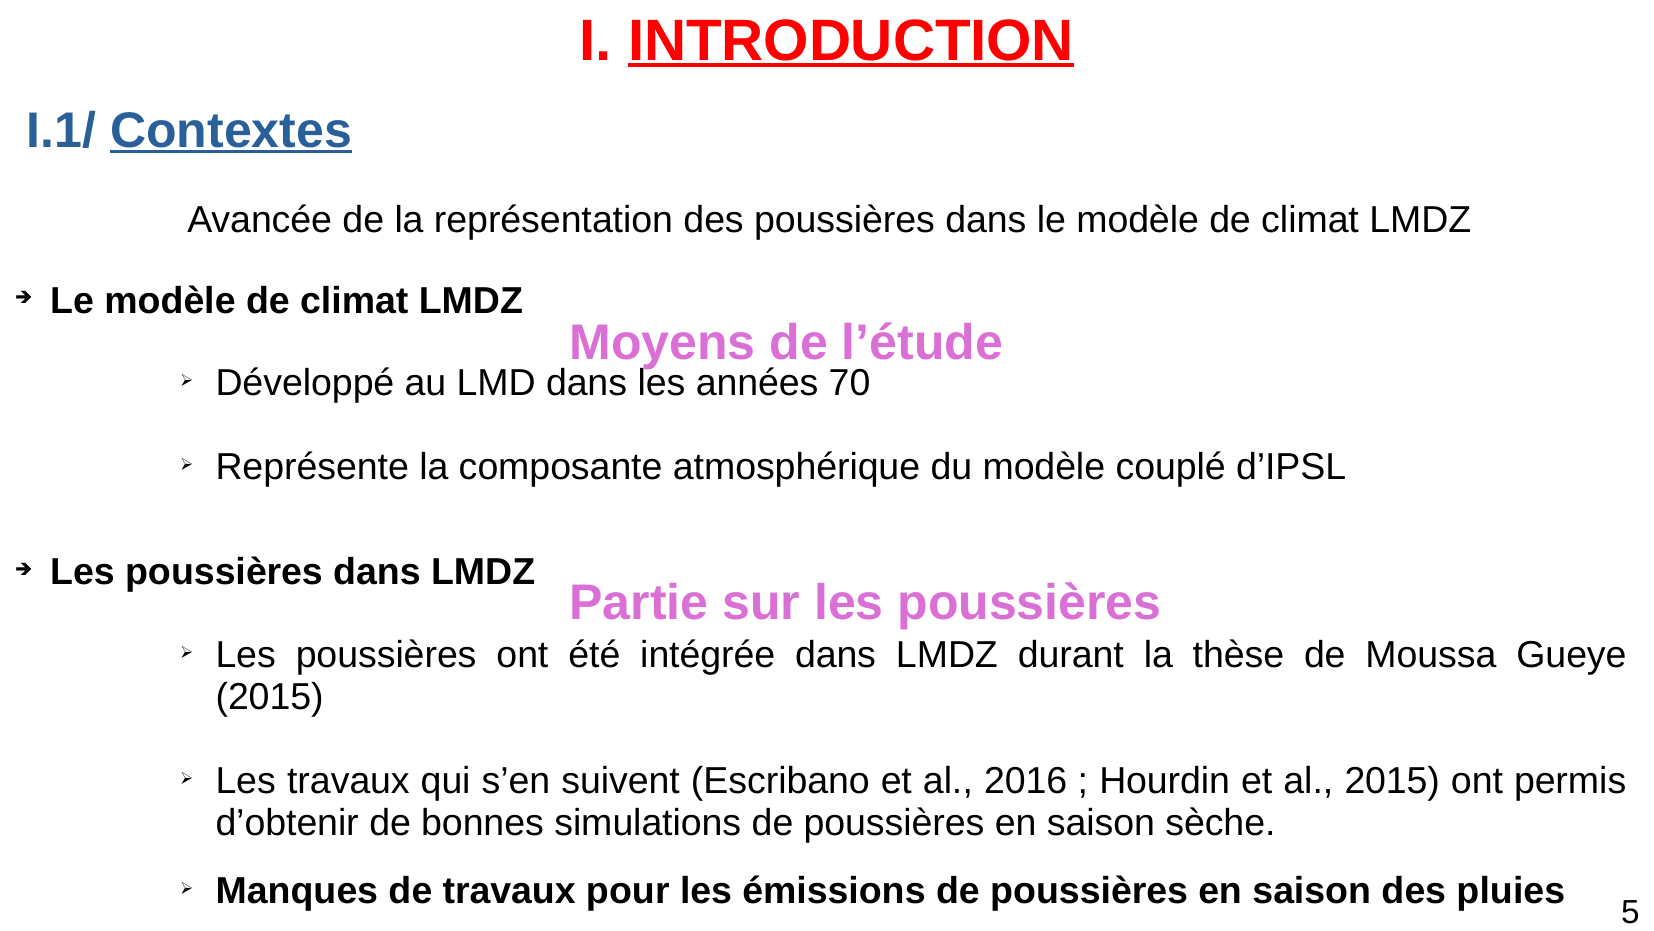

I. INTRODUCTION
I.1/ Contextes
Avancée de la représentation des poussières dans le modèle de climat LMDZ
Le modèle de climat LMDZ
Moyens de l’étude
Développé au LMD dans les années 70
Représente la composante atmosphérique du modèle couplé d’IPSL
Les poussières dans LMDZ
Partie sur les poussières
Les poussières ont été intégrée dans LMDZ durant la thèse de Moussa Gueye (2015)
Les travaux qui s’en suivent (Escribano et al., 2016 ; Hourdin et al., 2015) ont permis d’obtenir de bonnes simulations de poussières en saison sèche.
Manques de travaux pour les émissions de poussières en saison des pluies
5